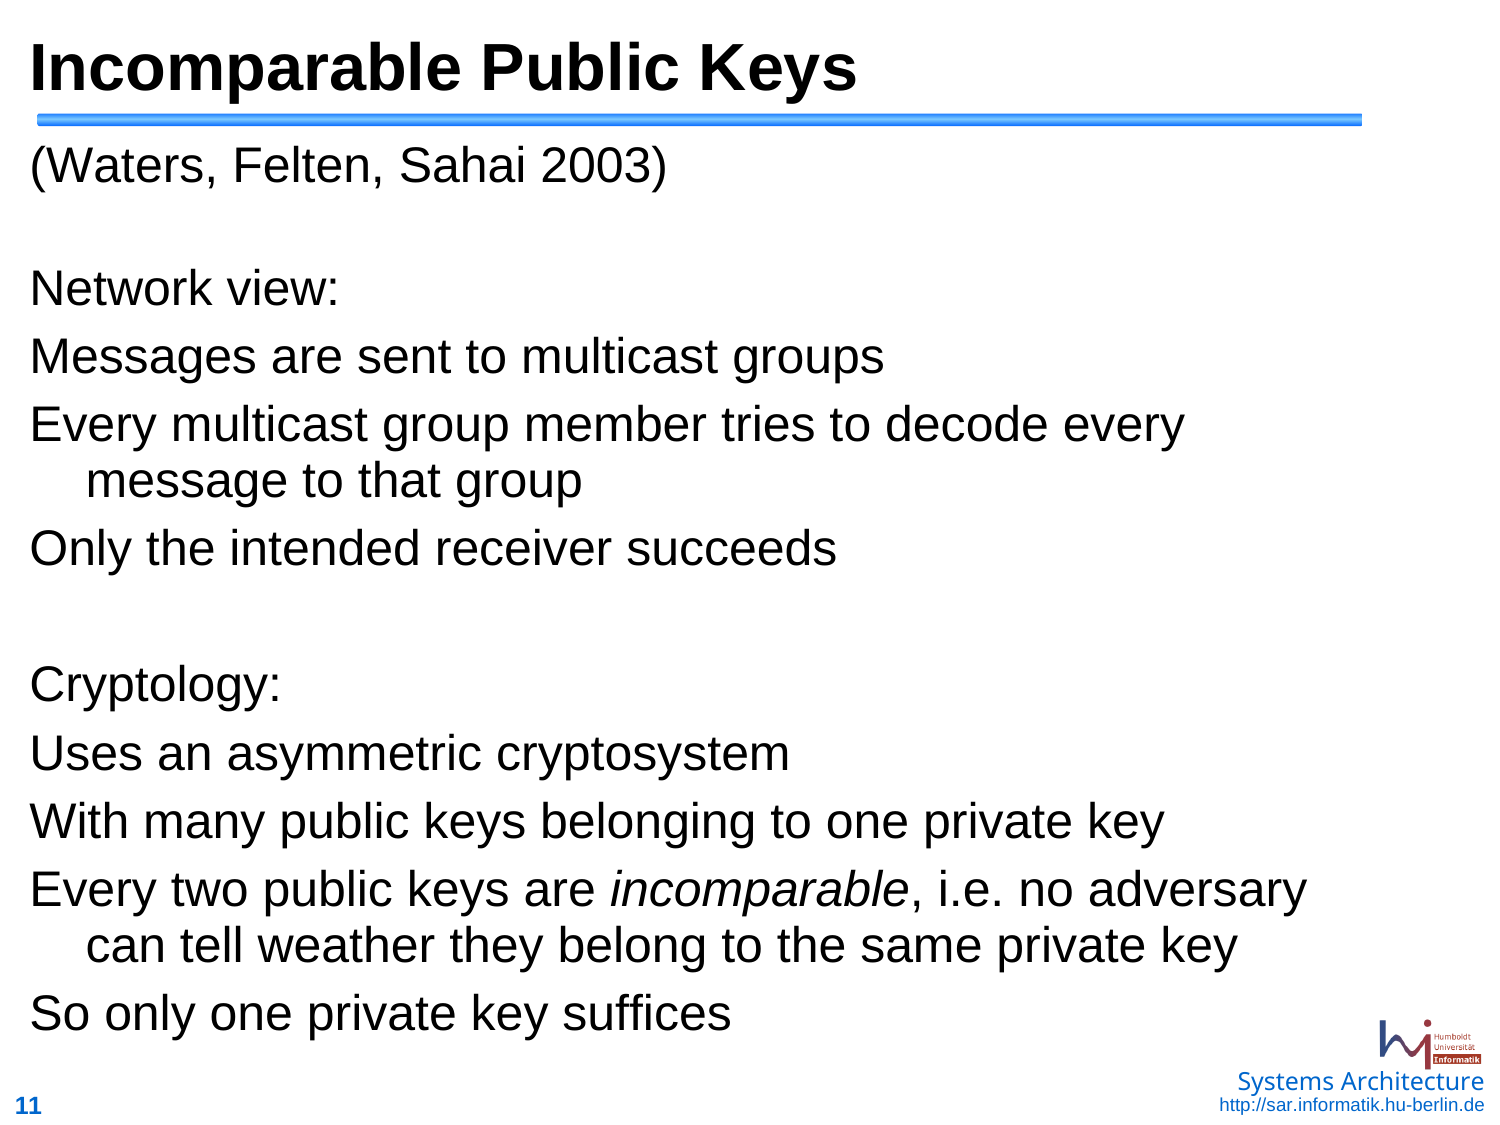

# Incomparable Public Keys
(Waters, Felten, Sahai 2003)
Network view:
Messages are sent to multicast groups
Every multicast group member tries to decode every
message to that group
Only the intended receiver succeeds
Cryptology:
Uses an asymmetric cryptosystem
With many public keys belonging to one private key
Every two public keys are incomparable, i.e. no adversary
can tell weather they belong to the same private key
So only one private key suffices